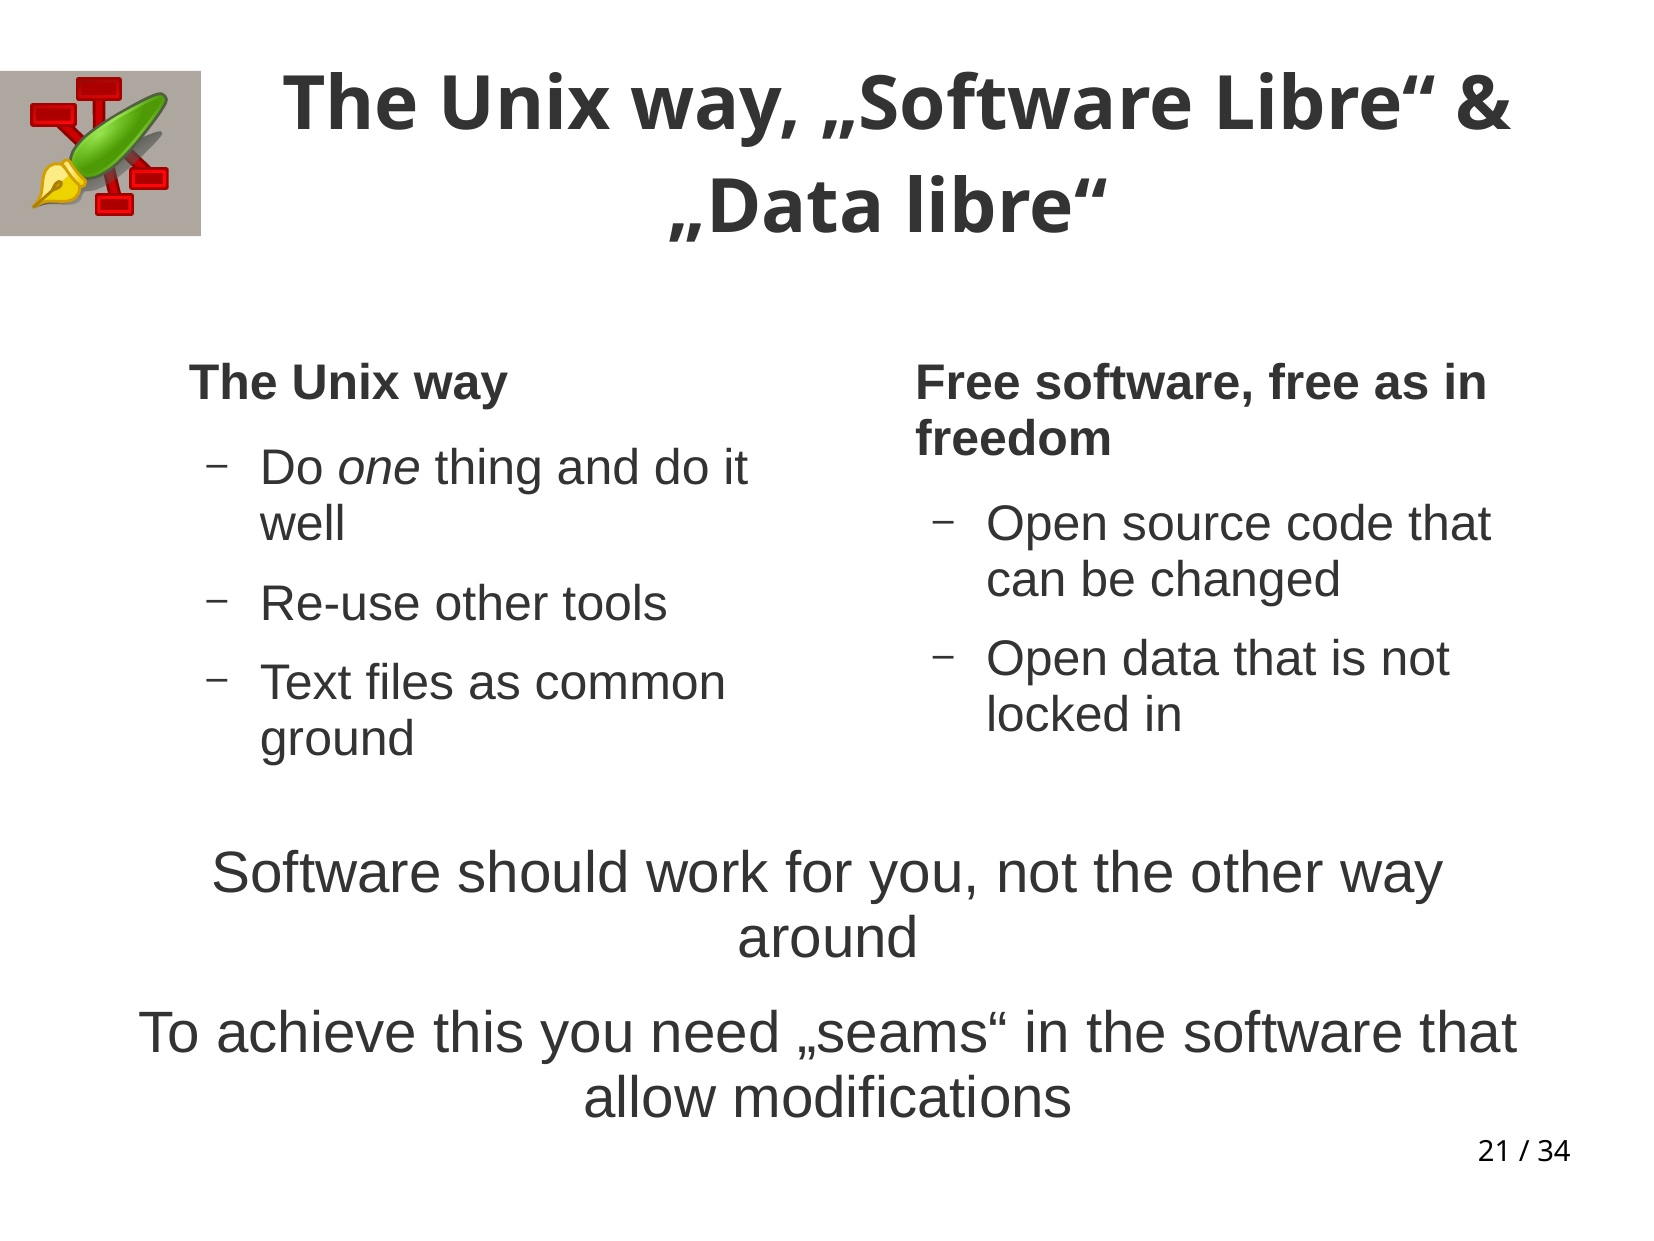

# The Unix way, „Software Libre“ & „Data libre“
The Unix way
Do one thing and do it well
Re-use other tools
Text files as common ground
Free software, free as in freedom
Open source code that can be changed
Open data that is not locked in
Software should work for you, not the other way around
To achieve this you need „seams“ in the software that allow modifications
21